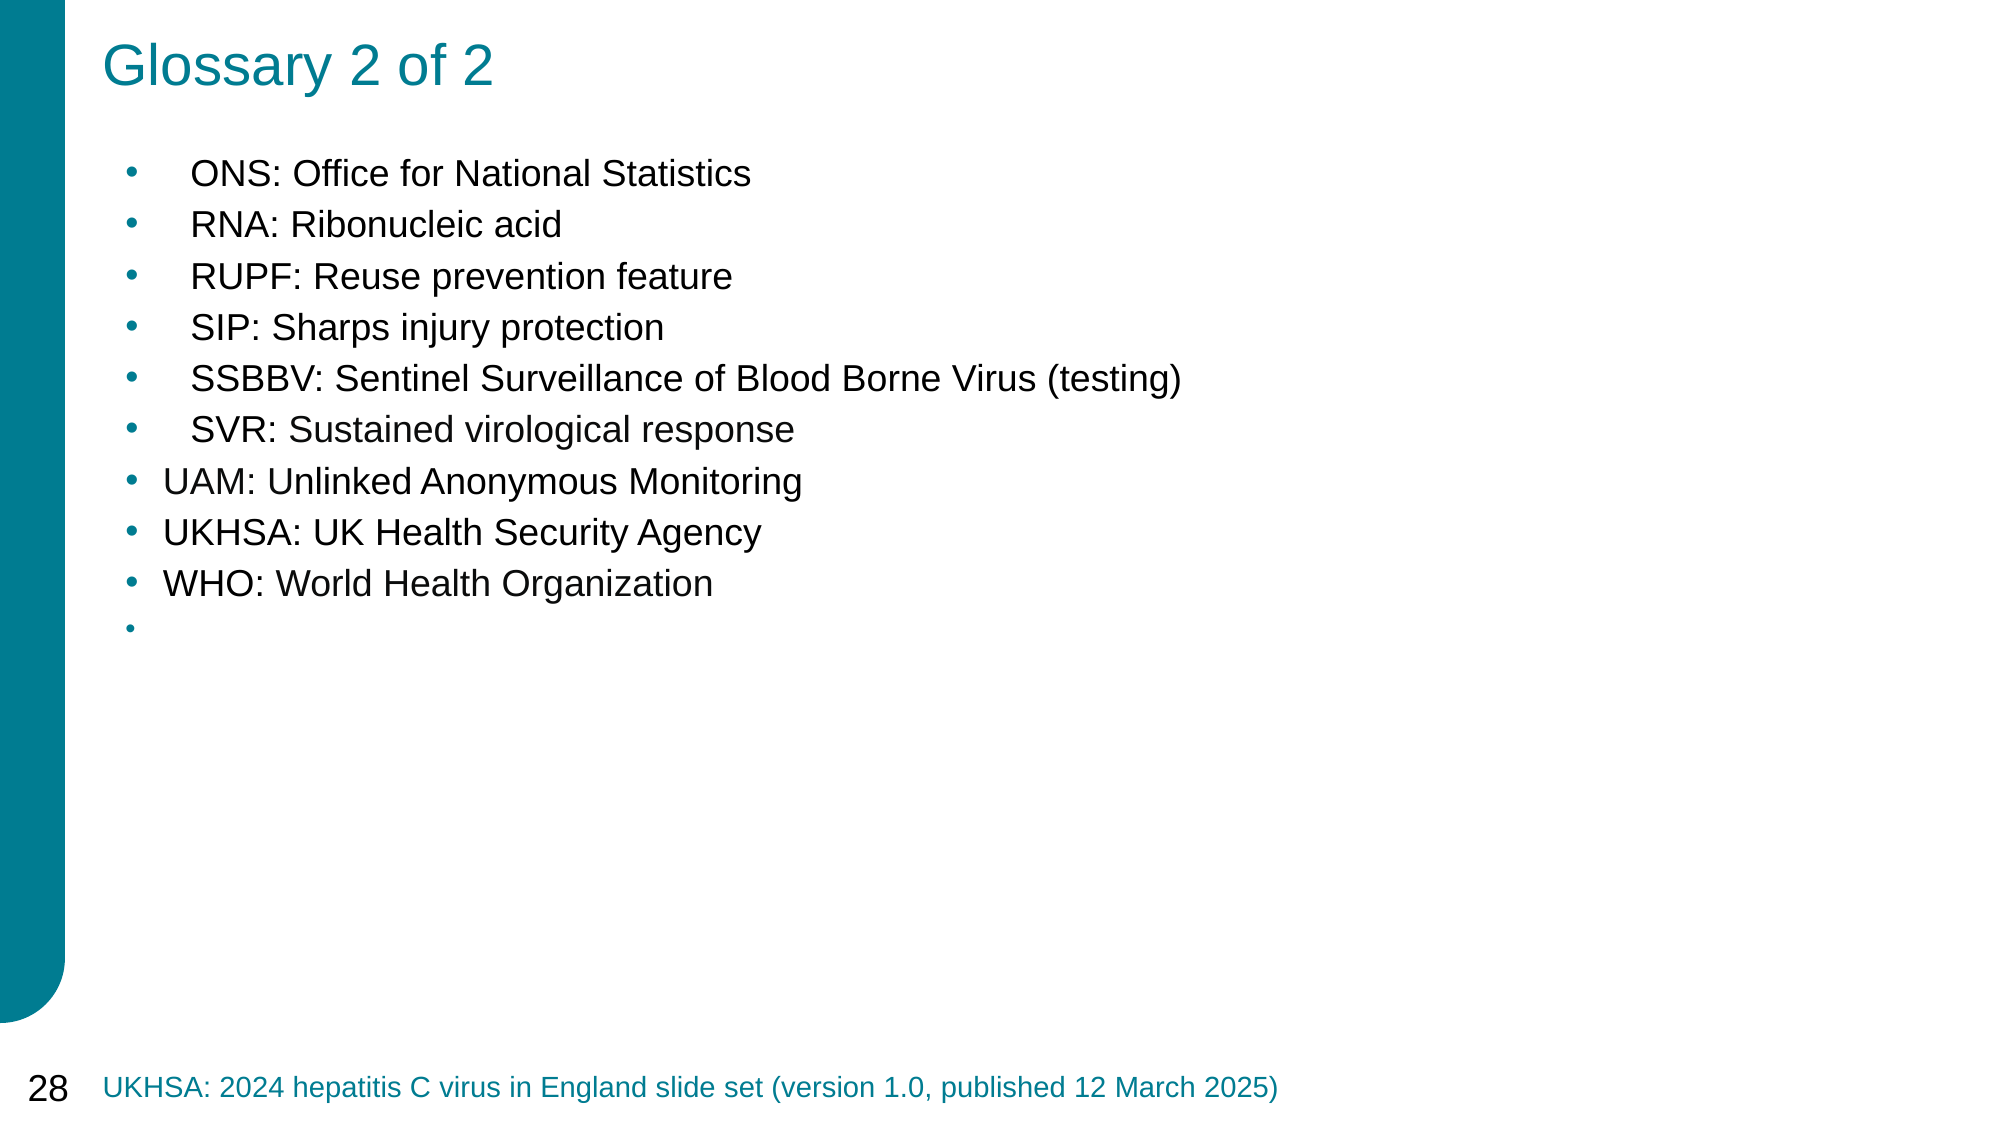

# Glossary 2 of 2
ONS: Office for National Statistics
RNA: Ribonucleic acid
RUPF: Reuse prevention feature
SIP: Sharps injury protection
SSBBV: Sentinel Surveillance of Blood Borne Virus (testing)
SVR: Sustained virological response
UAM: Unlinked Anonymous Monitoring
UKHSA: UK Health Security Agency
WHO: World Health Organization
UKHSA: 2024 hepatitis C virus in England slide set (version 1.0, published 12 March 2025)